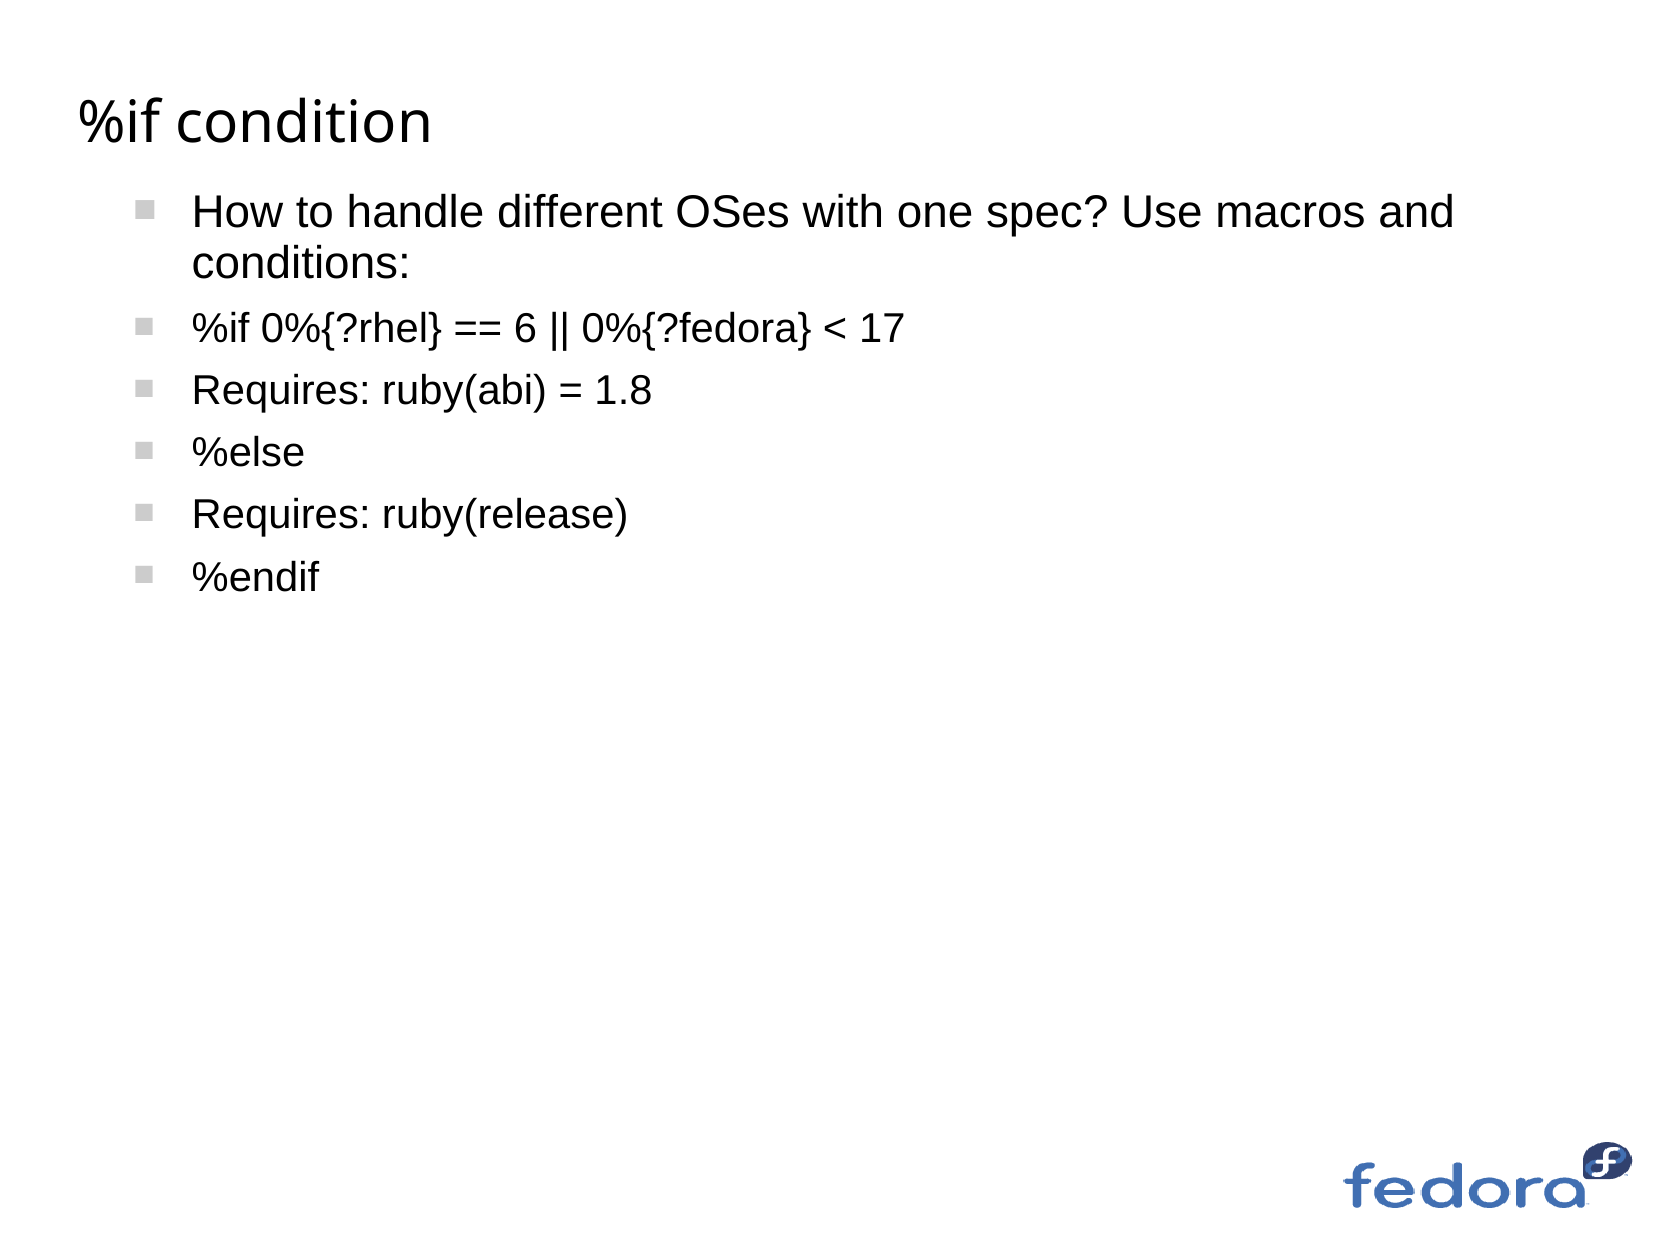

# %if condition
How to handle different OSes with one spec? Use macros and conditions:
%if 0%{?rhel} == 6 || 0%{?fedora} < 17
Requires: ruby(abi) = 1.8
%else
Requires: ruby(release)
%endif